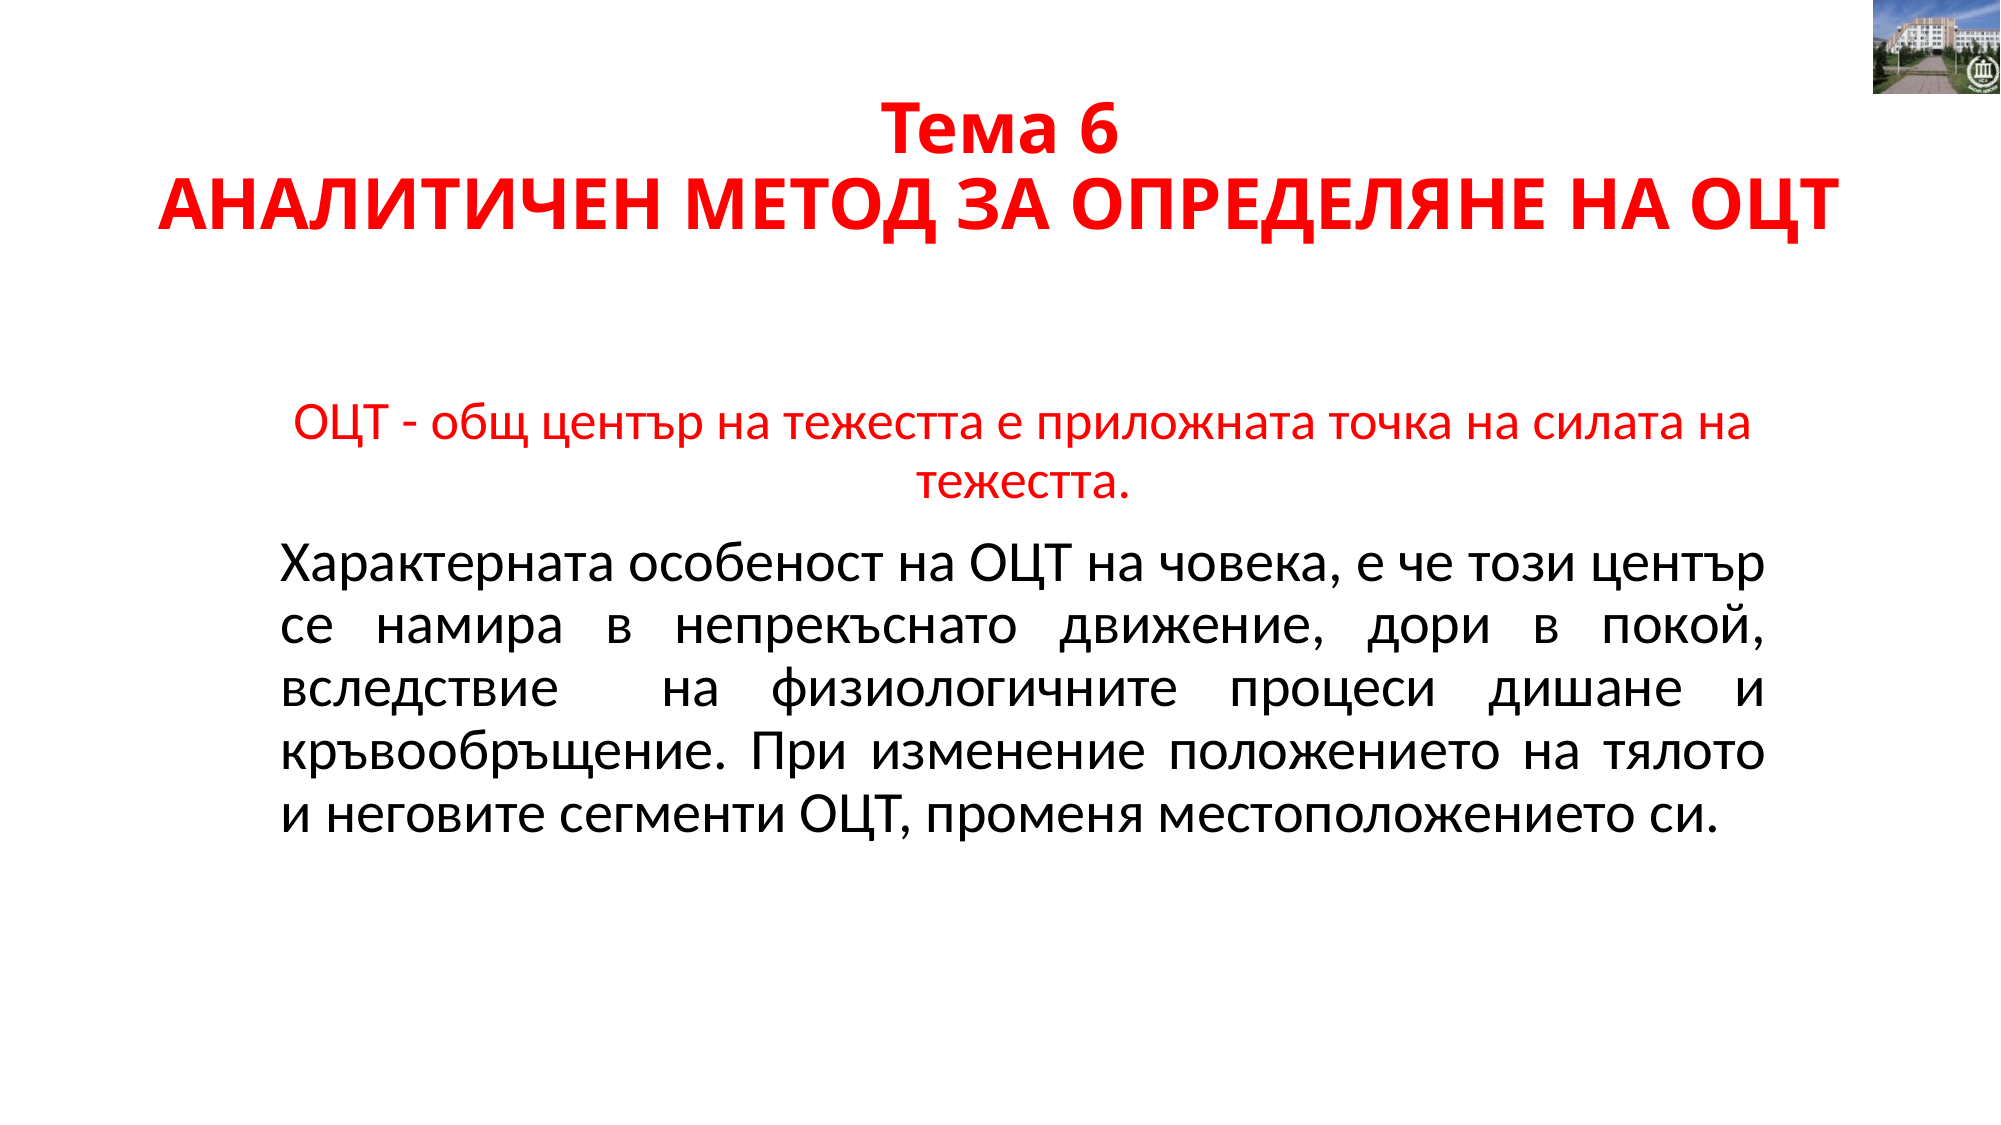

# Тема 6 АНАЛИТИЧЕН МЕТОД ЗА ОПРЕДЕЛЯНЕ НА ОЦТ
ОЦТ - общ център на тежестта е приложната точка на силата на тежестта.
Характерната особеност на ОЦТ на човека, е че този център се намира в непрекъснато движение, дори в покой, вследствие на физиологичните процеси дишане и кръвообръщение. При изменение положението на тялото и неговите сегменти ОЦТ, променя местоположението си.